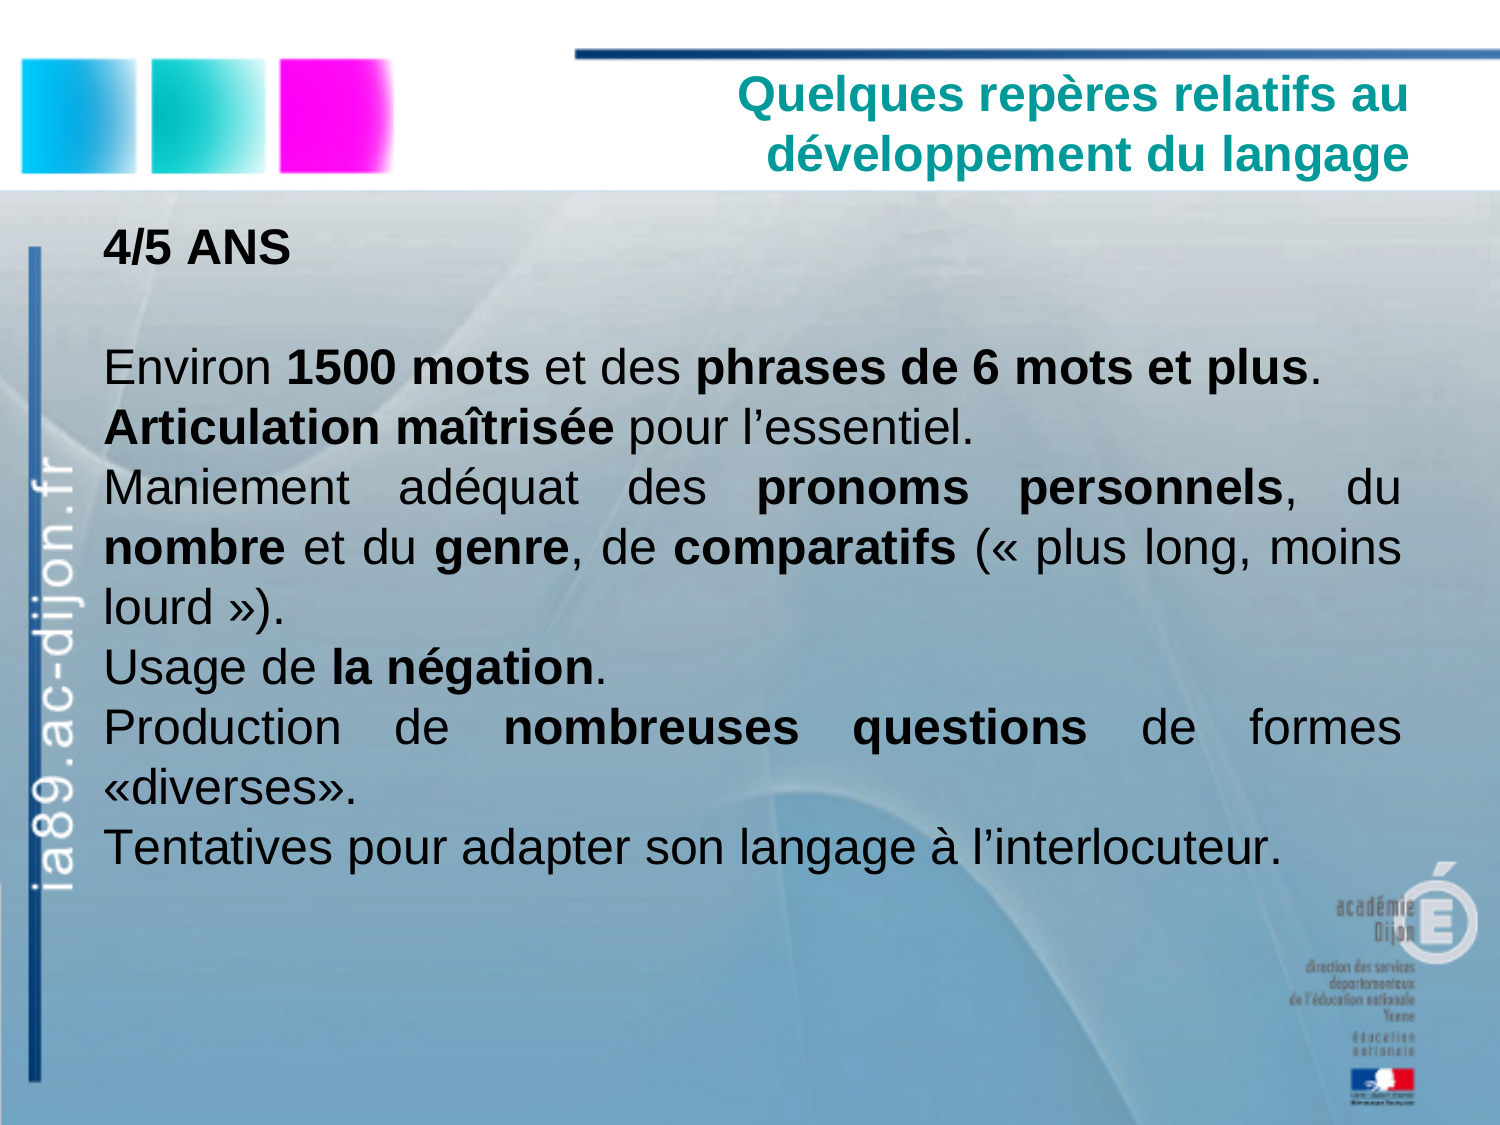

# Quelques repères relatifs au développement du langage
4/5 ANS
Environ 1500 mots et des phrases de 6 mots et plus.
Articulation maîtrisée pour l’essentiel.
Maniement adéquat des pronoms personnels, du nombre et du genre, de comparatifs (« plus long, moins lourd »).
Usage de la négation.
Production de nombreuses questions de formes «diverses».
Tentatives pour adapter son langage à l’interlocuteur.